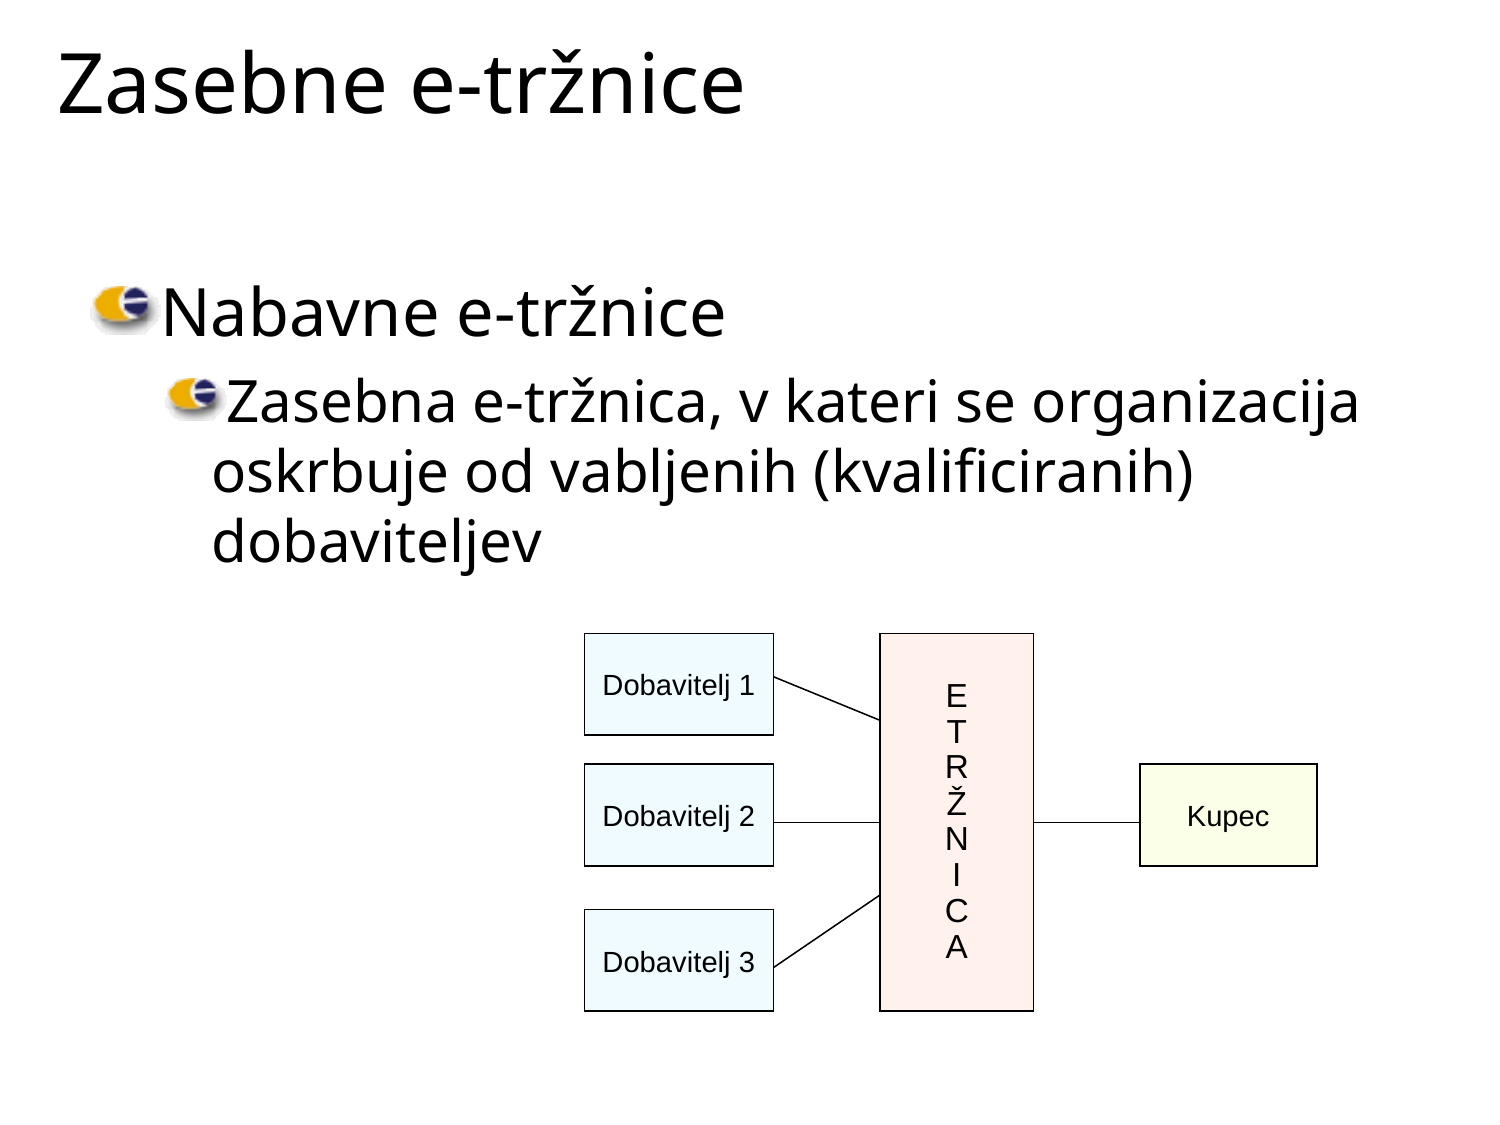

# Zasebne e-tržnice
Nabavne e-tržnice
Zasebna e-tržnica, v kateri se organizacija oskrbuje od vabljenih (kvalificiranih) dobaviteljev
Dobavitelj 1
E
T
R
Ž
N
I
C
A
Dobavitelj 2
Kupec
Dobavitelj 3